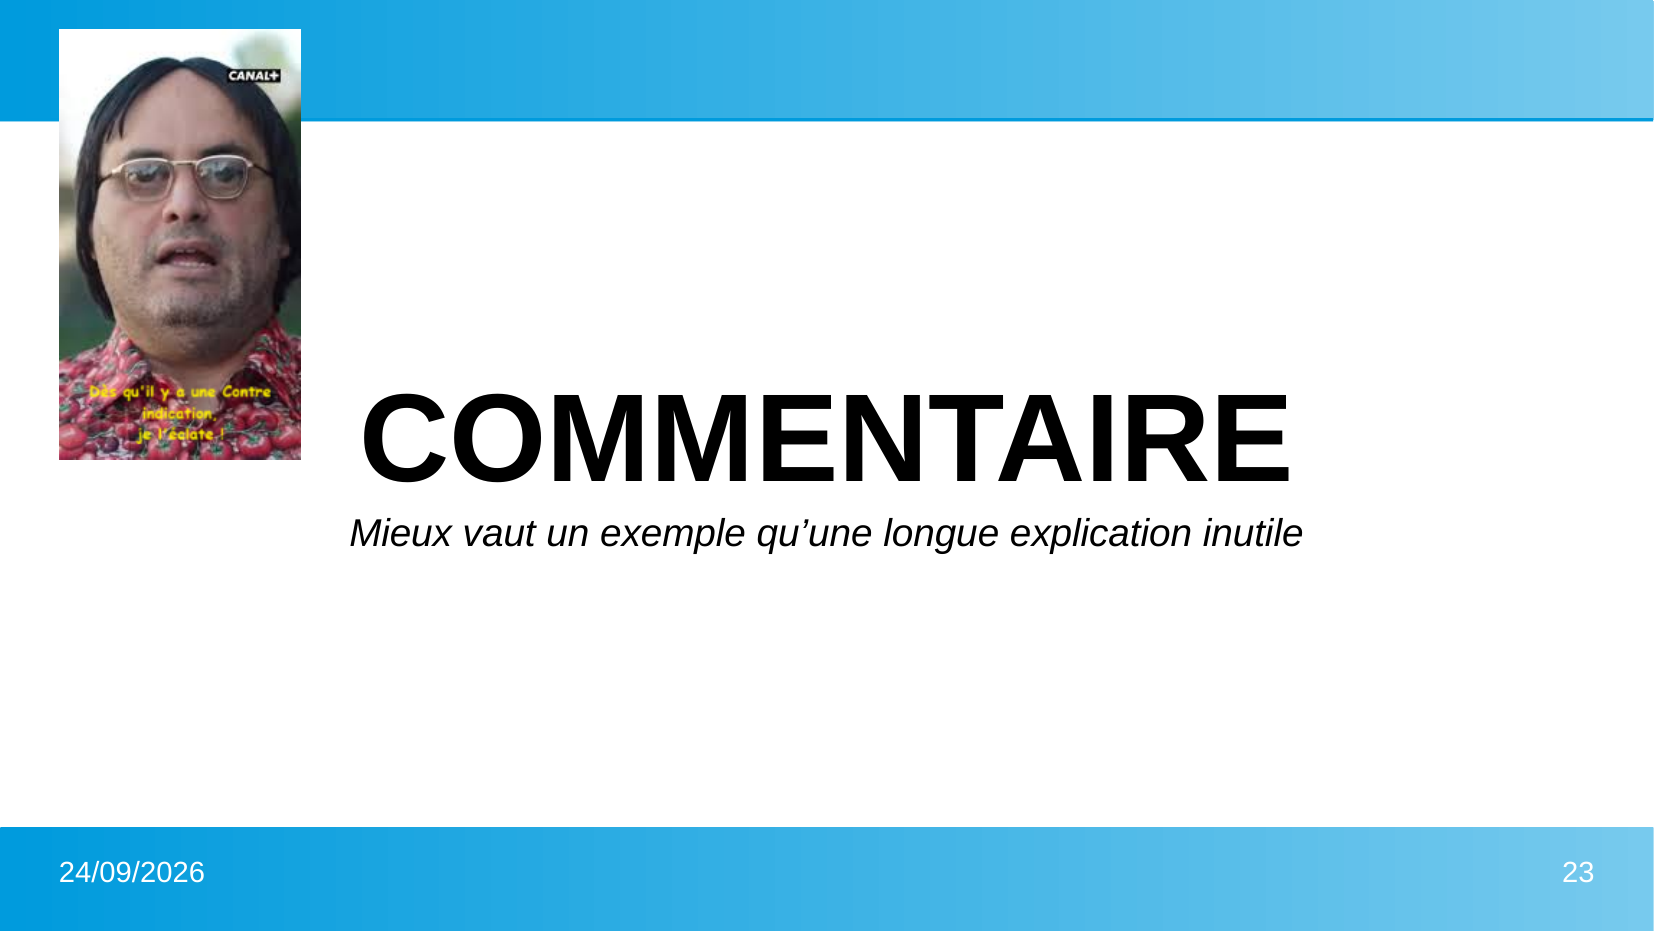

# COMMENTAIRE Mieux vaut un exemple qu’une longue explication inutile
23